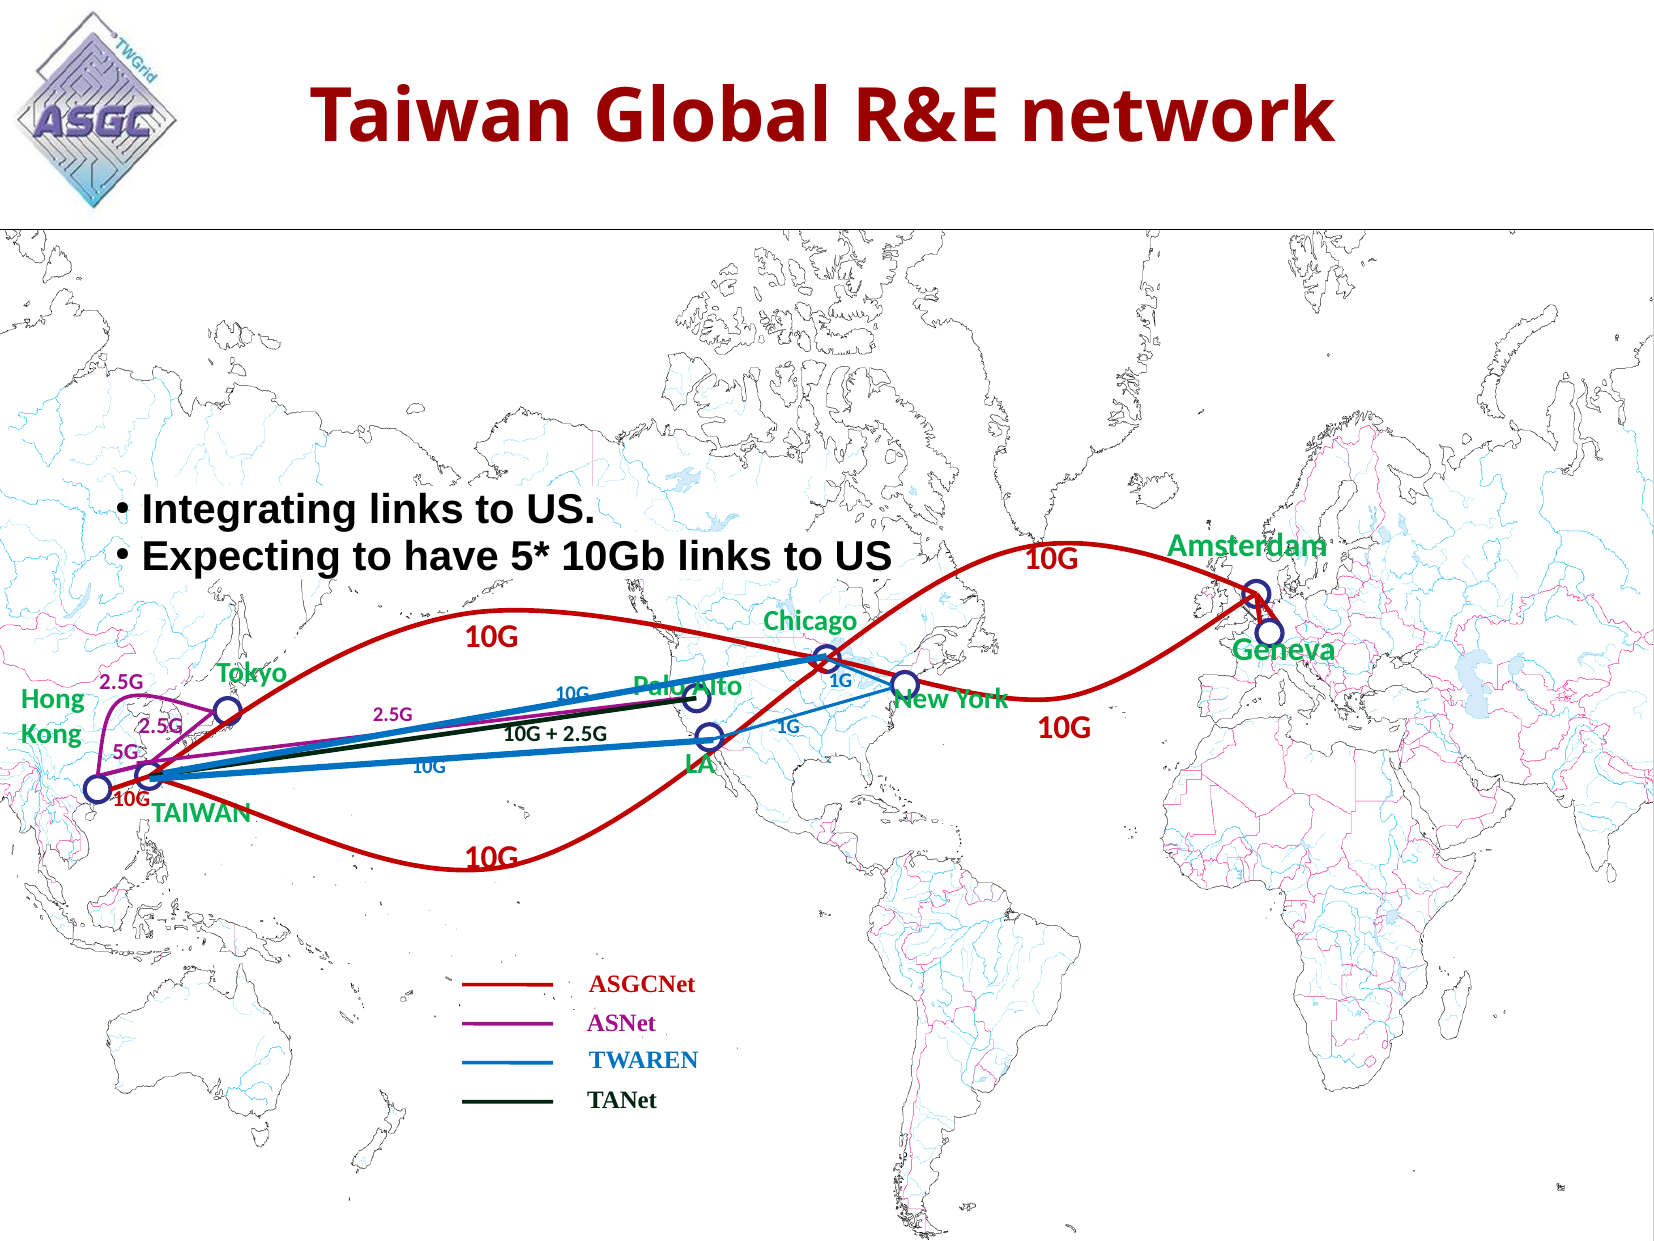

# Taiwan Global R&E network
 Integrating links to US.
 Expecting to have 5* 10Gb links to US
Amsterdam
10G
Chicago
10G
Geneva
2.5G
Tokyo
2.5G
Palo Alto
1G
Hong
Kong
10G
New York
2.5G
10G
2.5G
1G
10G + 2.5G
5G
LA
10G
10G
TAIWAN
10G
ASGCNet
ASNet
TWAREN
TANet